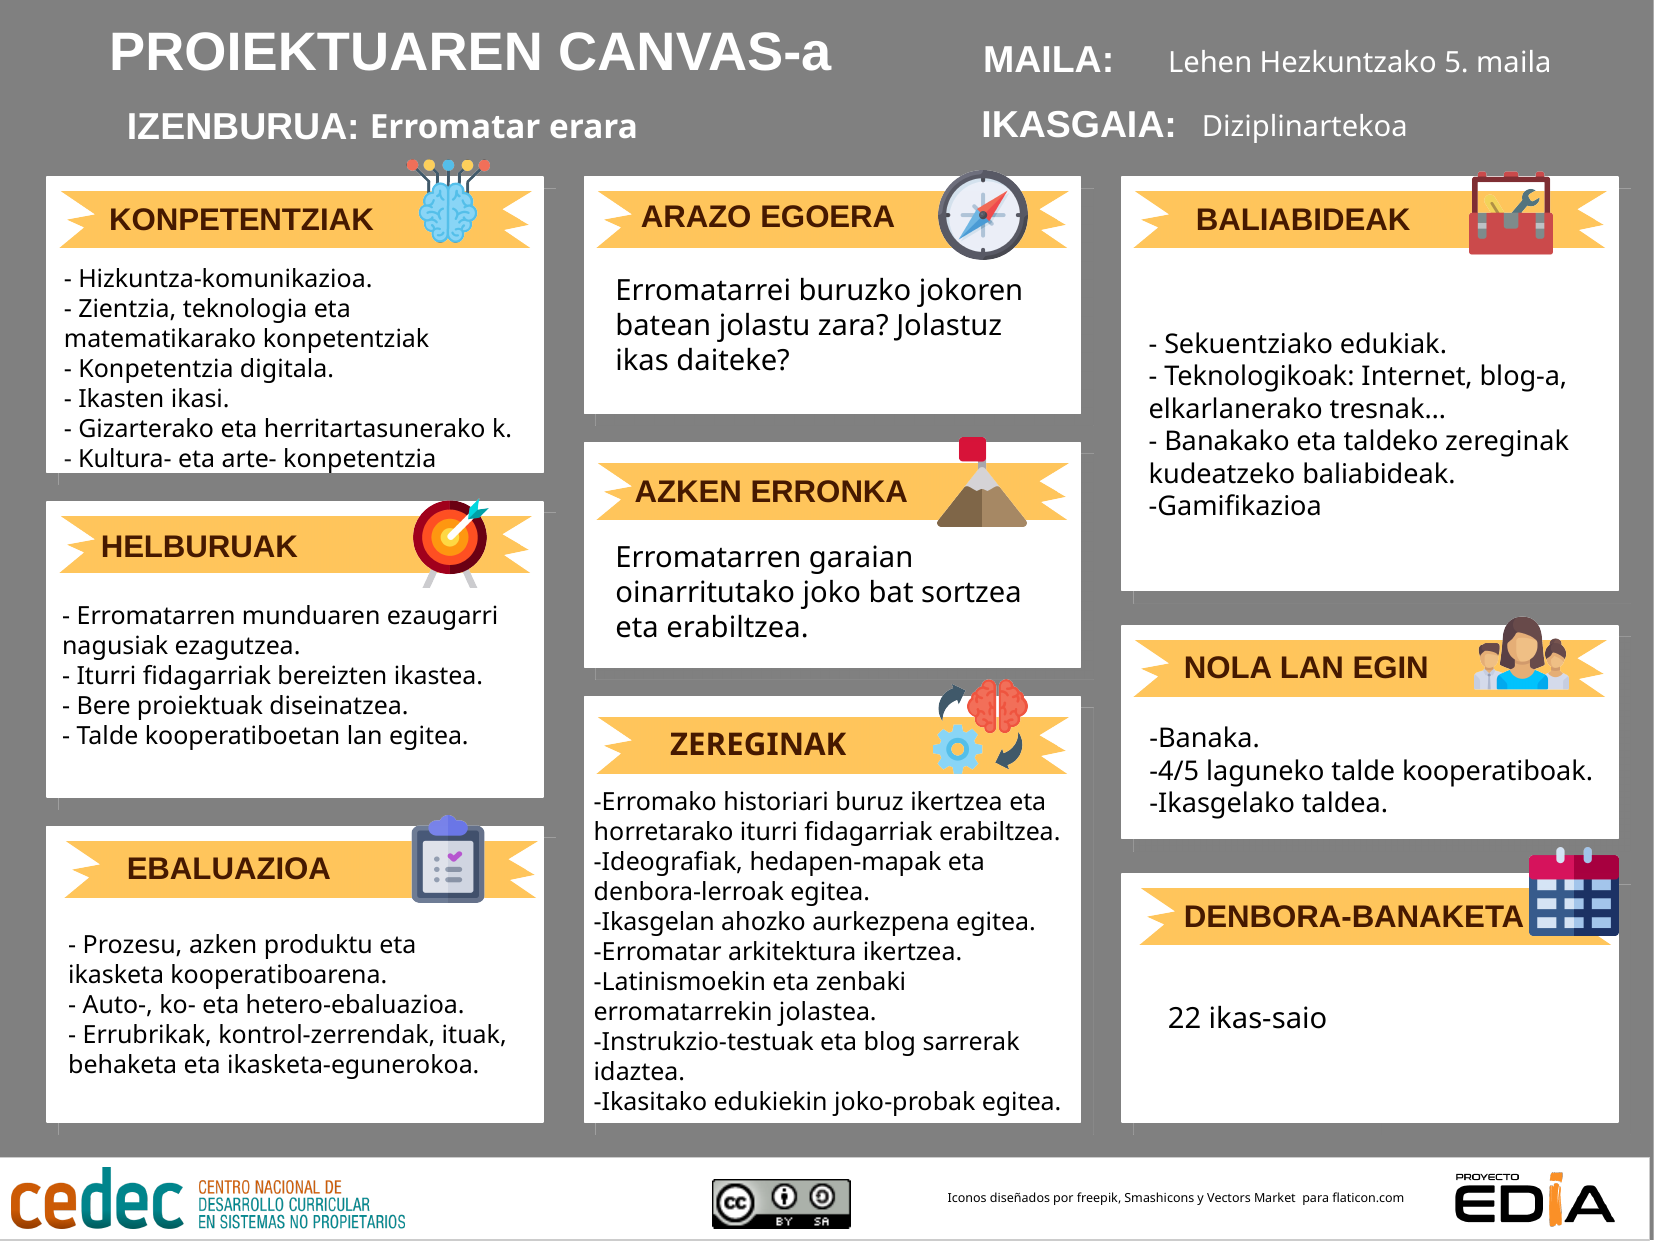

PROIEKTUAREN CANVAS-a
MAILA:
Lehen Hezkuntzako 5. maila
 IKASGAIA:
IZENBURUA:
Erromatar erara
Diziplinartekoa
ARAZO EGOERA
KONPETENTZIAK
BALIABIDEAK
- Hizkuntza-komunikazioa.
- Zientzia, teknologia eta matematikarako konpetentziak
- Konpetentzia digitala.
- Ikasten ikasi.
- Gizarterako eta herritartasunerako k.
- Kultura- eta arte- konpetentzia
Erromatarrei buruzko jokoren batean jolastu zara? Jolastuz ikas daiteke?
- Sekuentziako edukiak.
- Teknologikoak: Internet, blog-a, elkarlanerako tresnak…
- Banakako eta taldeko zereginak kudeatzeko baliabideak.
-Gamifikazioa
AZKEN ERRONKA
HELBURUAK
Erromatarren garaian oinarritutako joko bat sortzea eta erabiltzea.
- Erromatarren munduaren ezaugarri nagusiak ezagutzea.
- Iturri fidagarriak bereizten ikastea.
- Bere proiektuak diseinatzea.
- Talde kooperatiboetan lan egitea.
NOLA LAN EGIN
-Banaka.
-4/5 laguneko talde kooperatiboak.
-Ikasgelako taldea.
ZEREGINAK
-Erromako historiari buruz ikertzea eta horretarako iturri fidagarriak erabiltzea.
-Ideografiak, hedapen-mapak eta denbora-lerroak egitea.
-Ikasgelan ahozko aurkezpena egitea.
-Erromatar arkitektura ikertzea.
-Latinismoekin eta zenbaki erromatarrekin jolastea.
-Instrukzio-testuak eta blog sarrerak idaztea.
-Ikasitako edukiekin joko-probak egitea.
EBALUAZIOA
DENBORA-BANAKETA
- Prozesu, azken produktu eta ikasketa kooperatiboarena.
- Auto-, ko- eta hetero-ebaluazioa.
- Errubrikak, kontrol-zerrendak, ituak, behaketa eta ikasketa-egunerokoa.
22 ikas-saio
Iconos diseñados por freepik, Smashicons y Vectors Market para flaticon.com